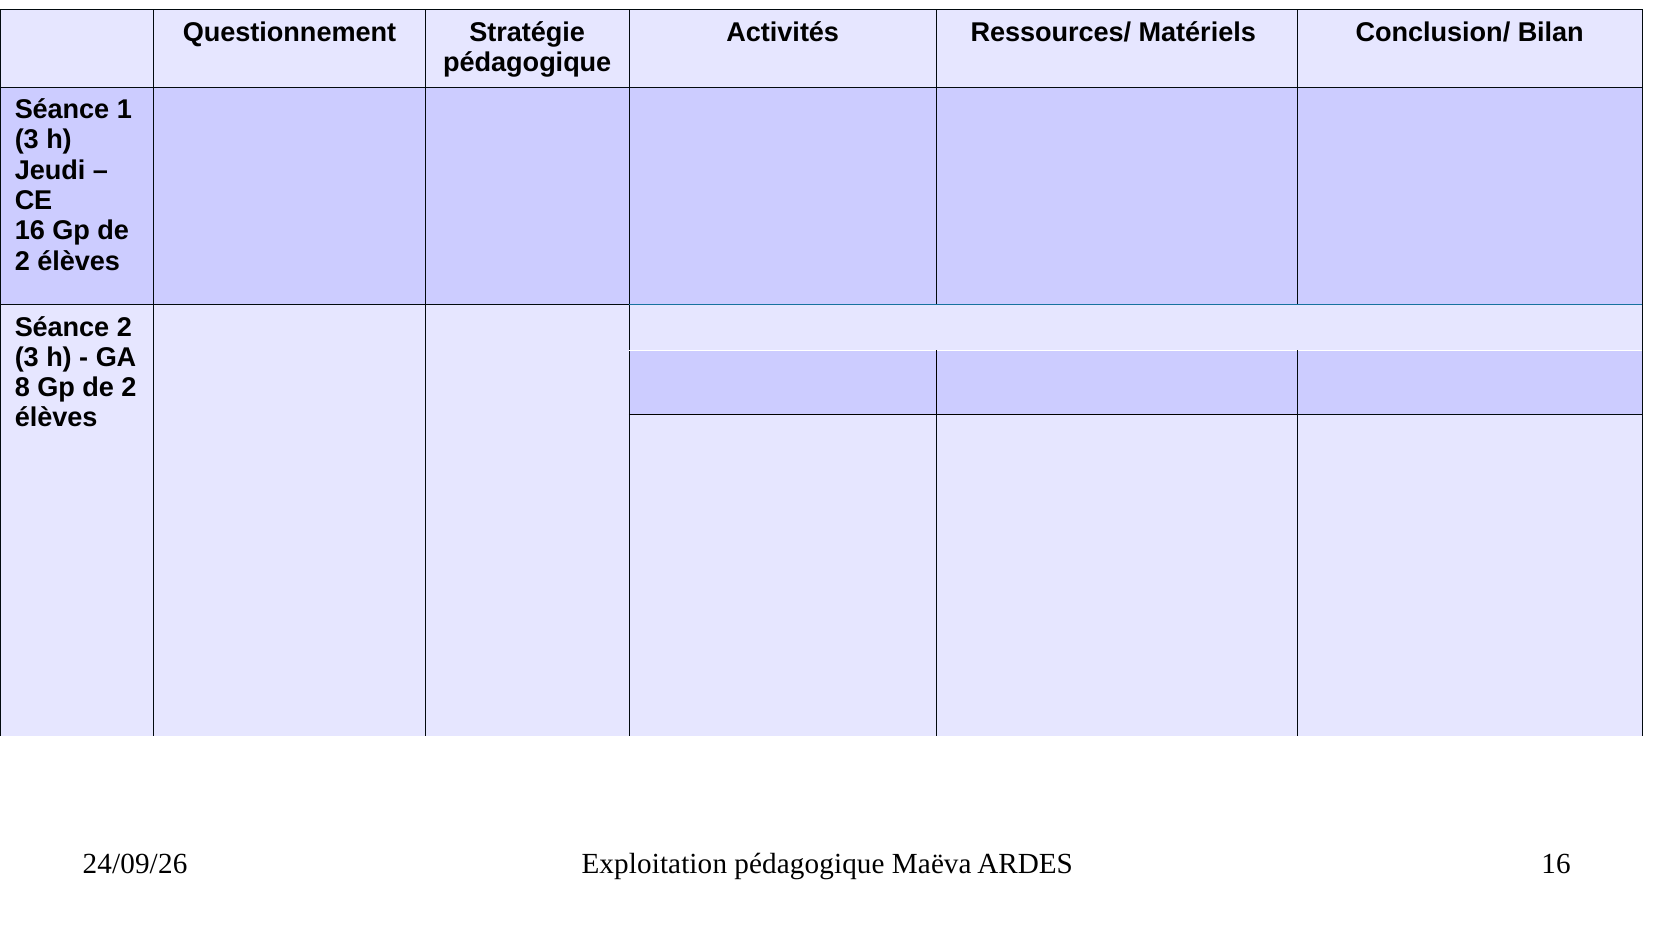

# Déroulement de la séquence
| | Questionnement | Stratégie pédagogique | Activités | Ressources/ Matériels | Conclusion/ Bilan |
| --- | --- | --- | --- | --- | --- |
| Séance 1 (3 h) Jeudi – CE 16 Gp de 2 élèves | | | | | |
| Séance 2 (3 h) - GA 8 Gp de 2 élèves | | | | | |
| | | | | | |
| | | | | | |
Exploitation pédagogique Maëva ARDES
16